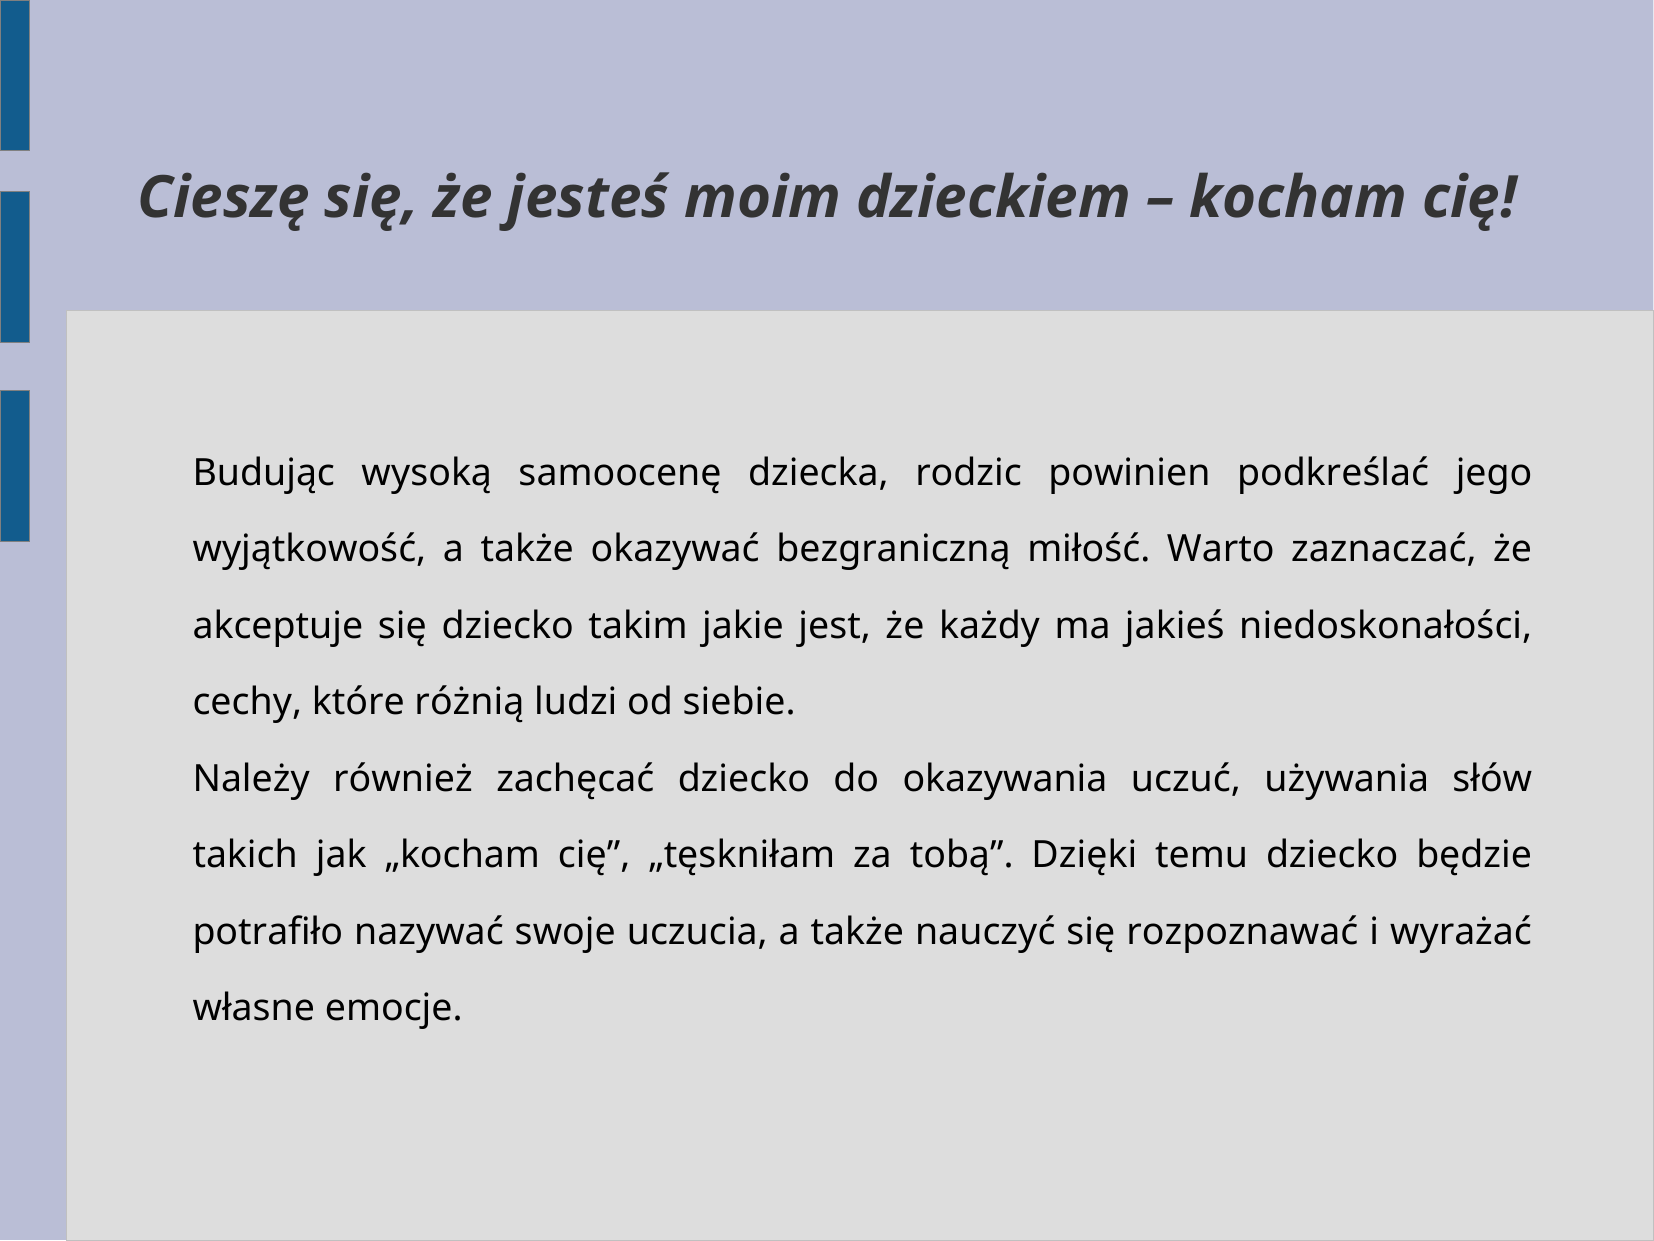

# Cieszę się, że jesteś moim dzieckiem – kocham cię!
Budując wysoką samoocenę dziecka, rodzic powinien podkreślać jego wyjątkowość, a także okazywać bezgraniczną miłość. Warto zaznaczać, że akceptuje się dziecko takim jakie jest, że każdy ma jakieś niedoskonałości, cechy, które różnią ludzi od siebie.
Należy również zachęcać dziecko do okazywania uczuć, używania słów takich jak „kocham cię”, „tęskniłam za tobą”. Dzięki temu dziecko będzie potrafiło nazywać swoje uczucia, a także nauczyć się rozpoznawać i wyrażać własne emocje.